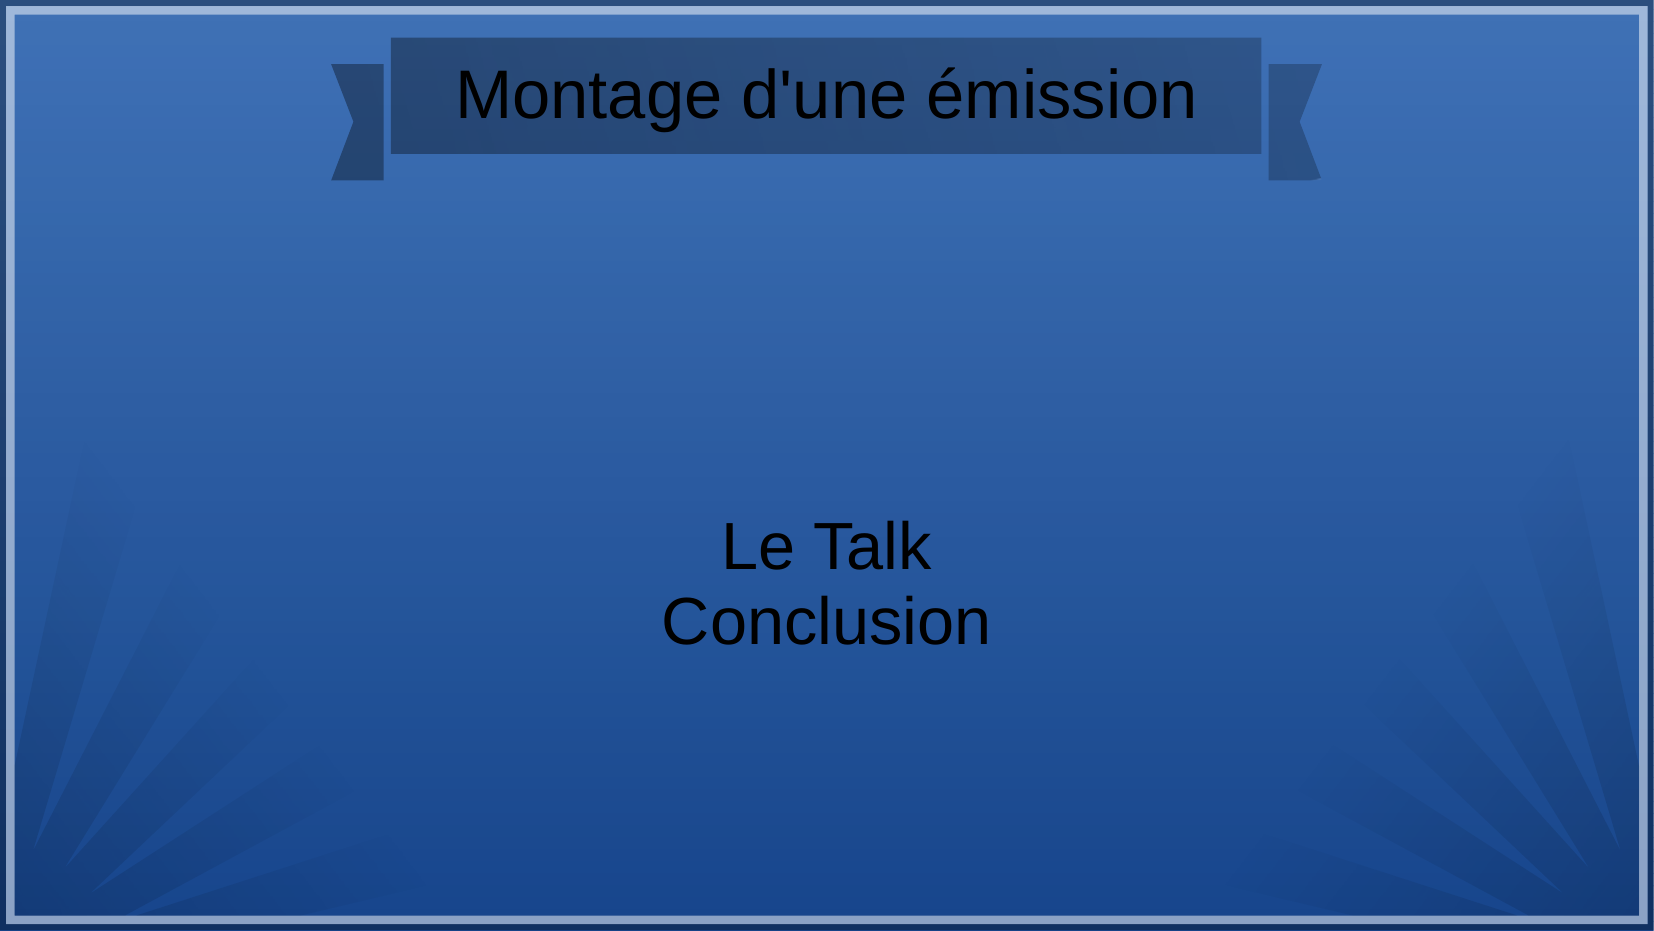

# Montage d'une émission
Le Talk
Conclusion